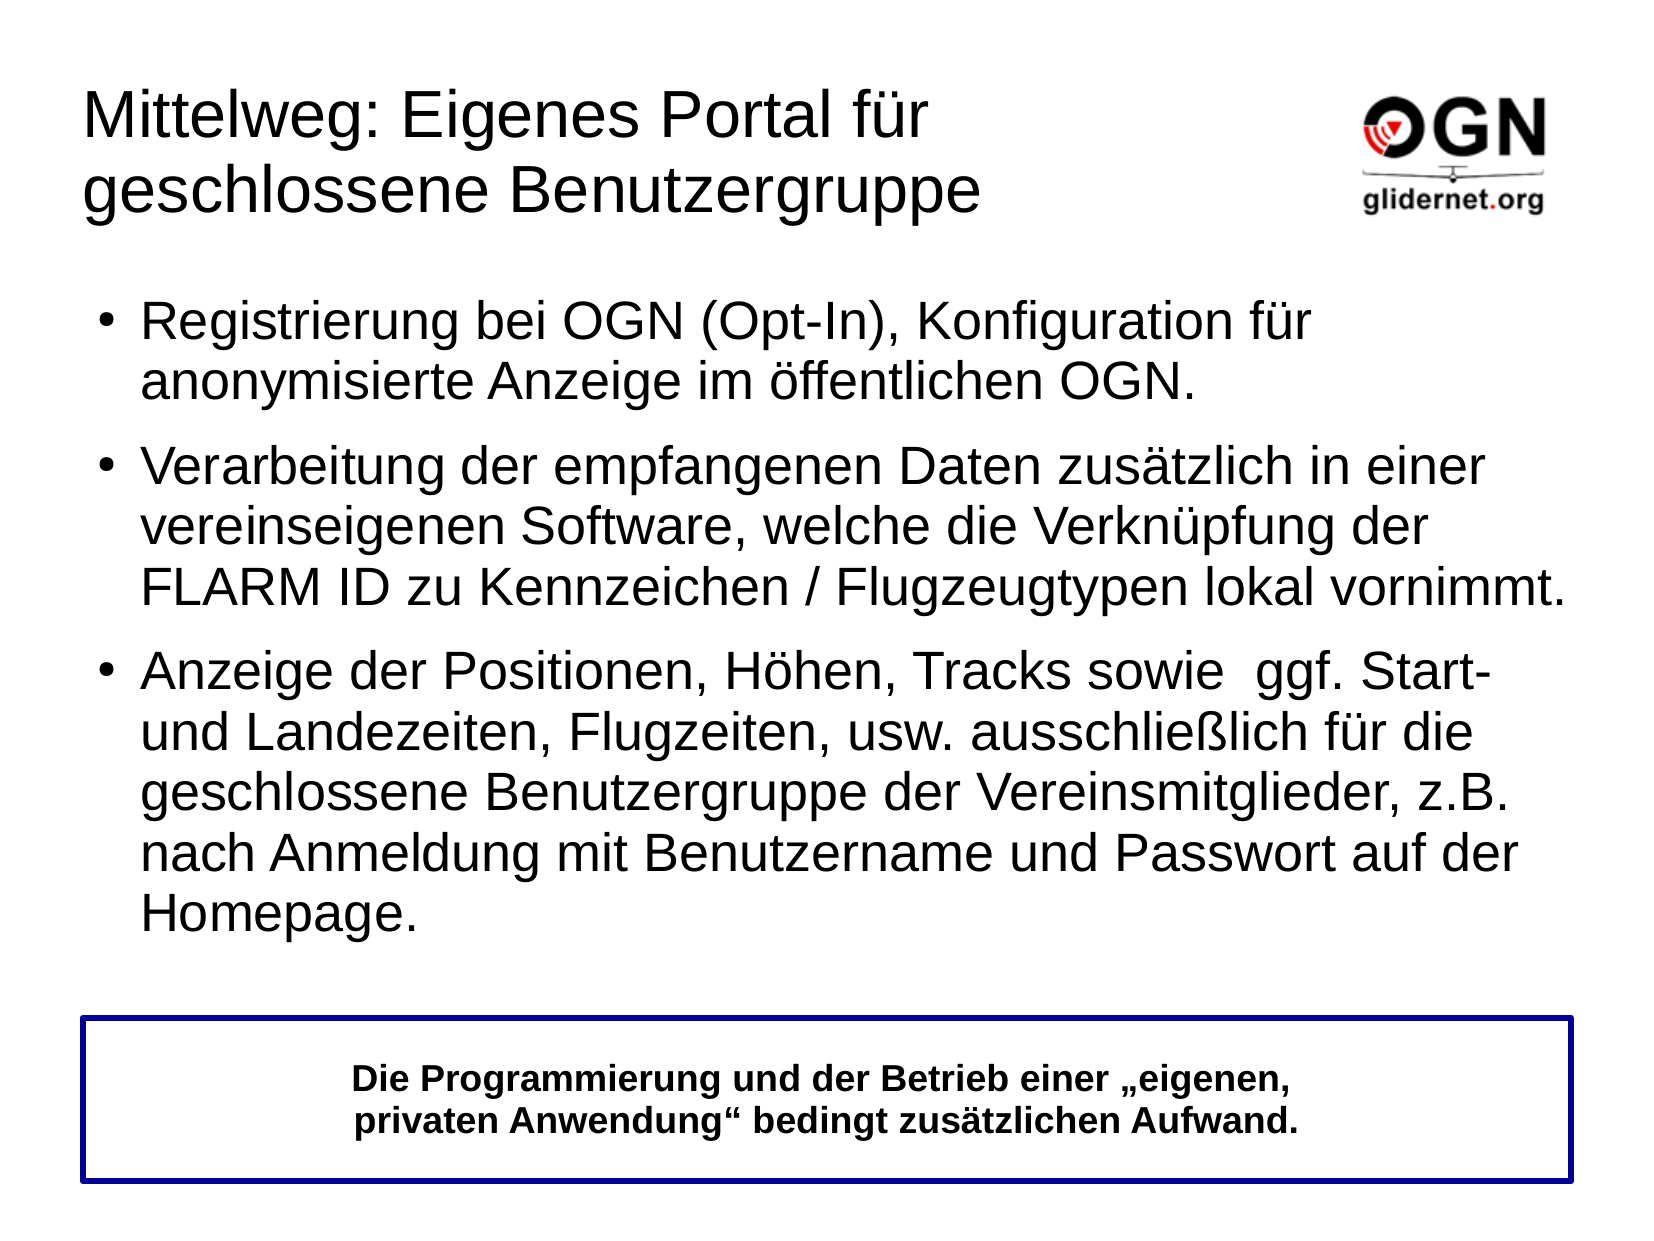

# Mittelweg: Eigenes Portal für geschlossene Benutzergruppe
Registrierung bei OGN (Opt-In), Konfiguration für anonymisierte Anzeige im öffentlichen OGN.
Verarbeitung der empfangenen Daten zusätzlich in einer vereinseigenen Software, welche die Verknüpfung der FLARM ID zu Kennzeichen / Flugzeugtypen lokal vornimmt.
Anzeige der Positionen, Höhen, Tracks sowie ggf. Start- und Landezeiten, Flugzeiten, usw. ausschließlich für die geschlossene Benutzergruppe der Vereinsmitglieder, z.B. nach Anmeldung mit Benutzername und Passwort auf der Homepage.
Die Programmierung und der Betrieb einer „eigenen,
privaten Anwendung“ bedingt zusätzlichen Aufwand.